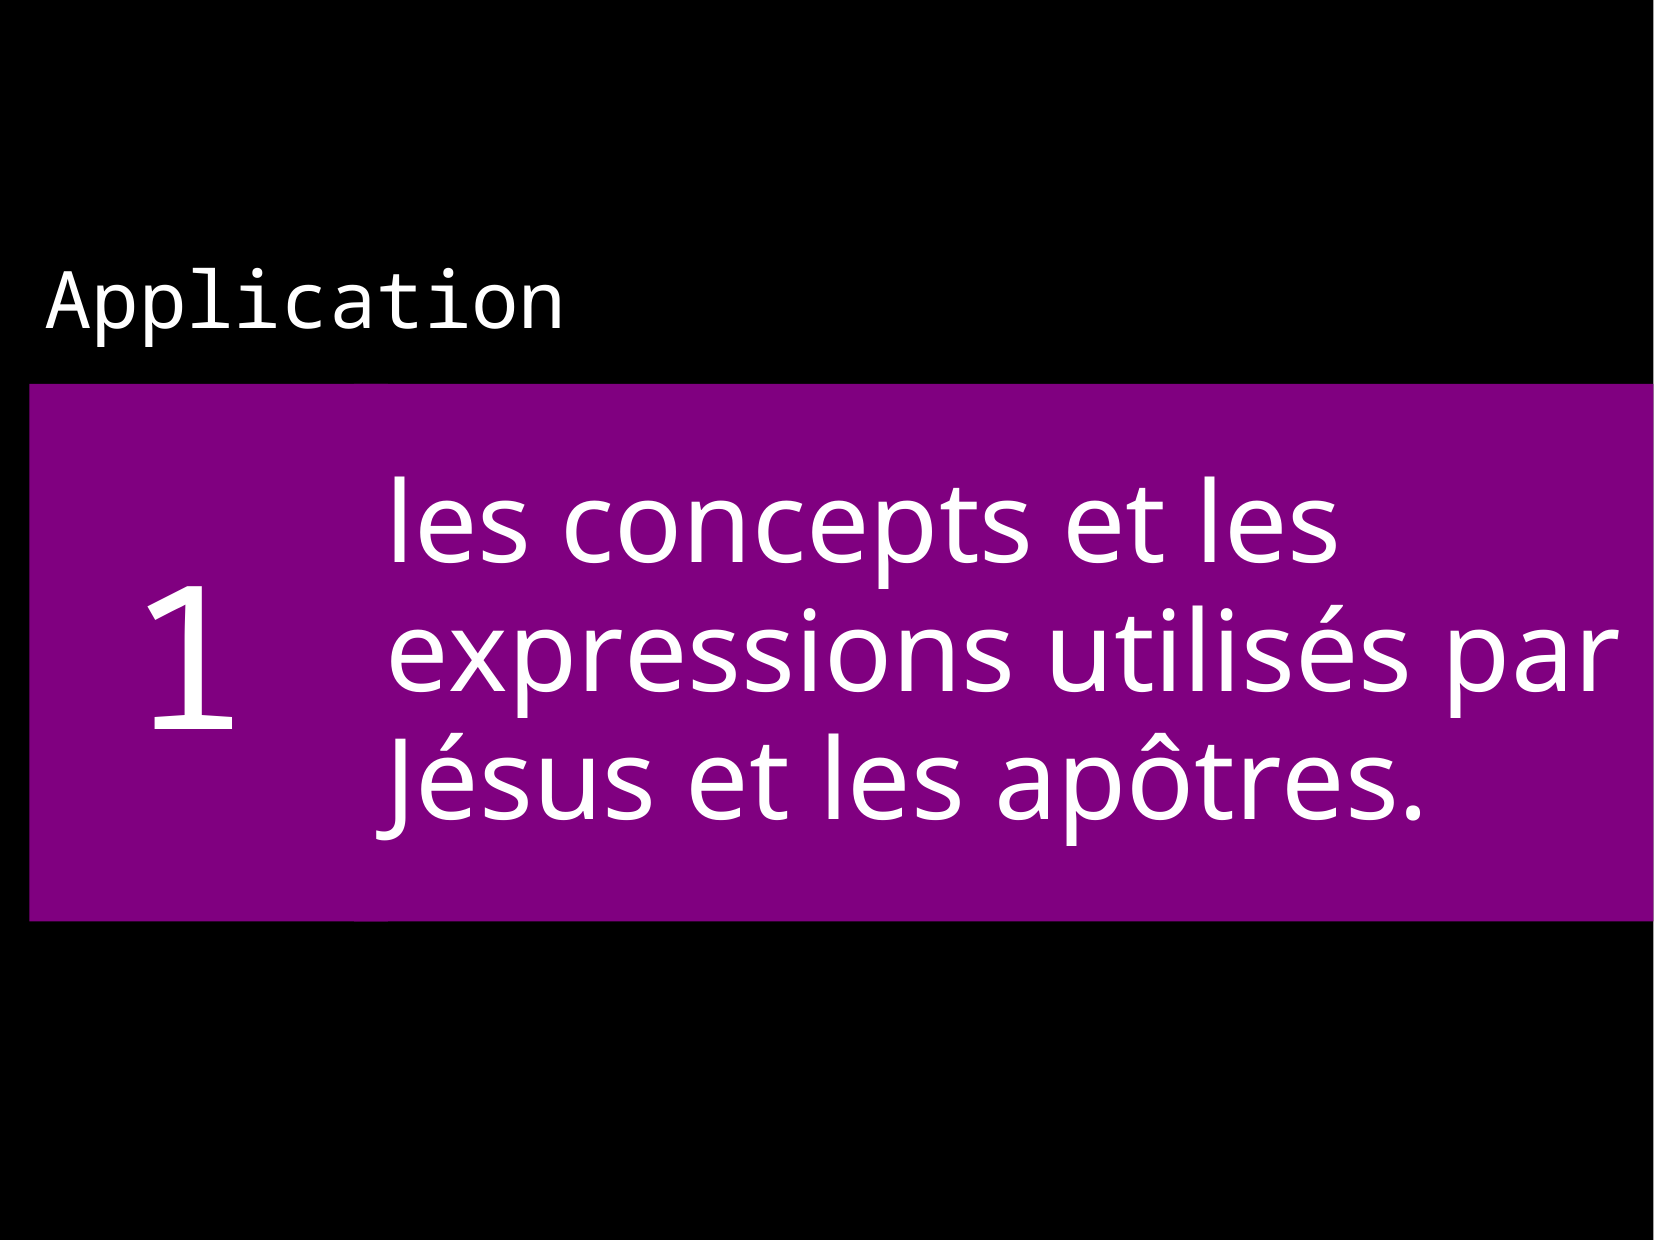

Application
les concepts et les expressions utilisés par Jésus et les apôtres.
1